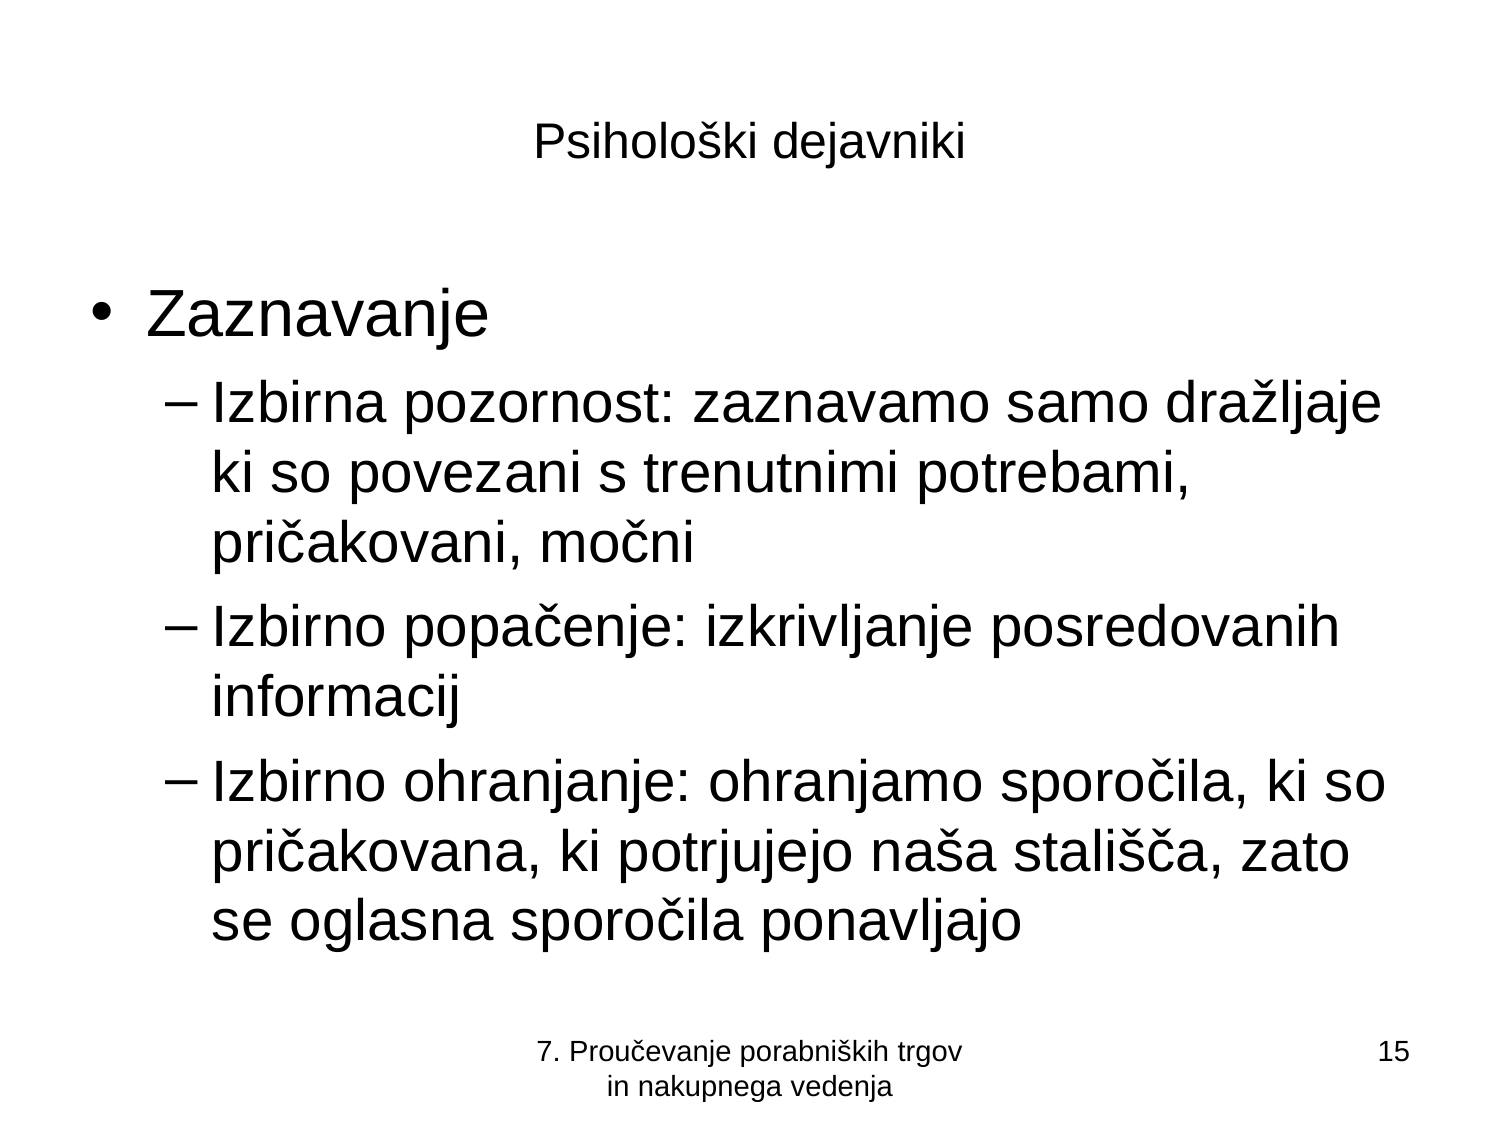

# Psihološki dejavniki
Zaznavanje
Izbirna pozornost: zaznavamo samo dražljaje ki so povezani s trenutnimi potrebami, pričakovani, močni
Izbirno popačenje: izkrivljanje posredovanih informacij
Izbirno ohranjanje: ohranjamo sporočila, ki so pričakovana, ki potrjujejo naša stališča, zato se oglasna sporočila ponavljajo
7. Proučevanje porabniških trgov in nakupnega vedenja